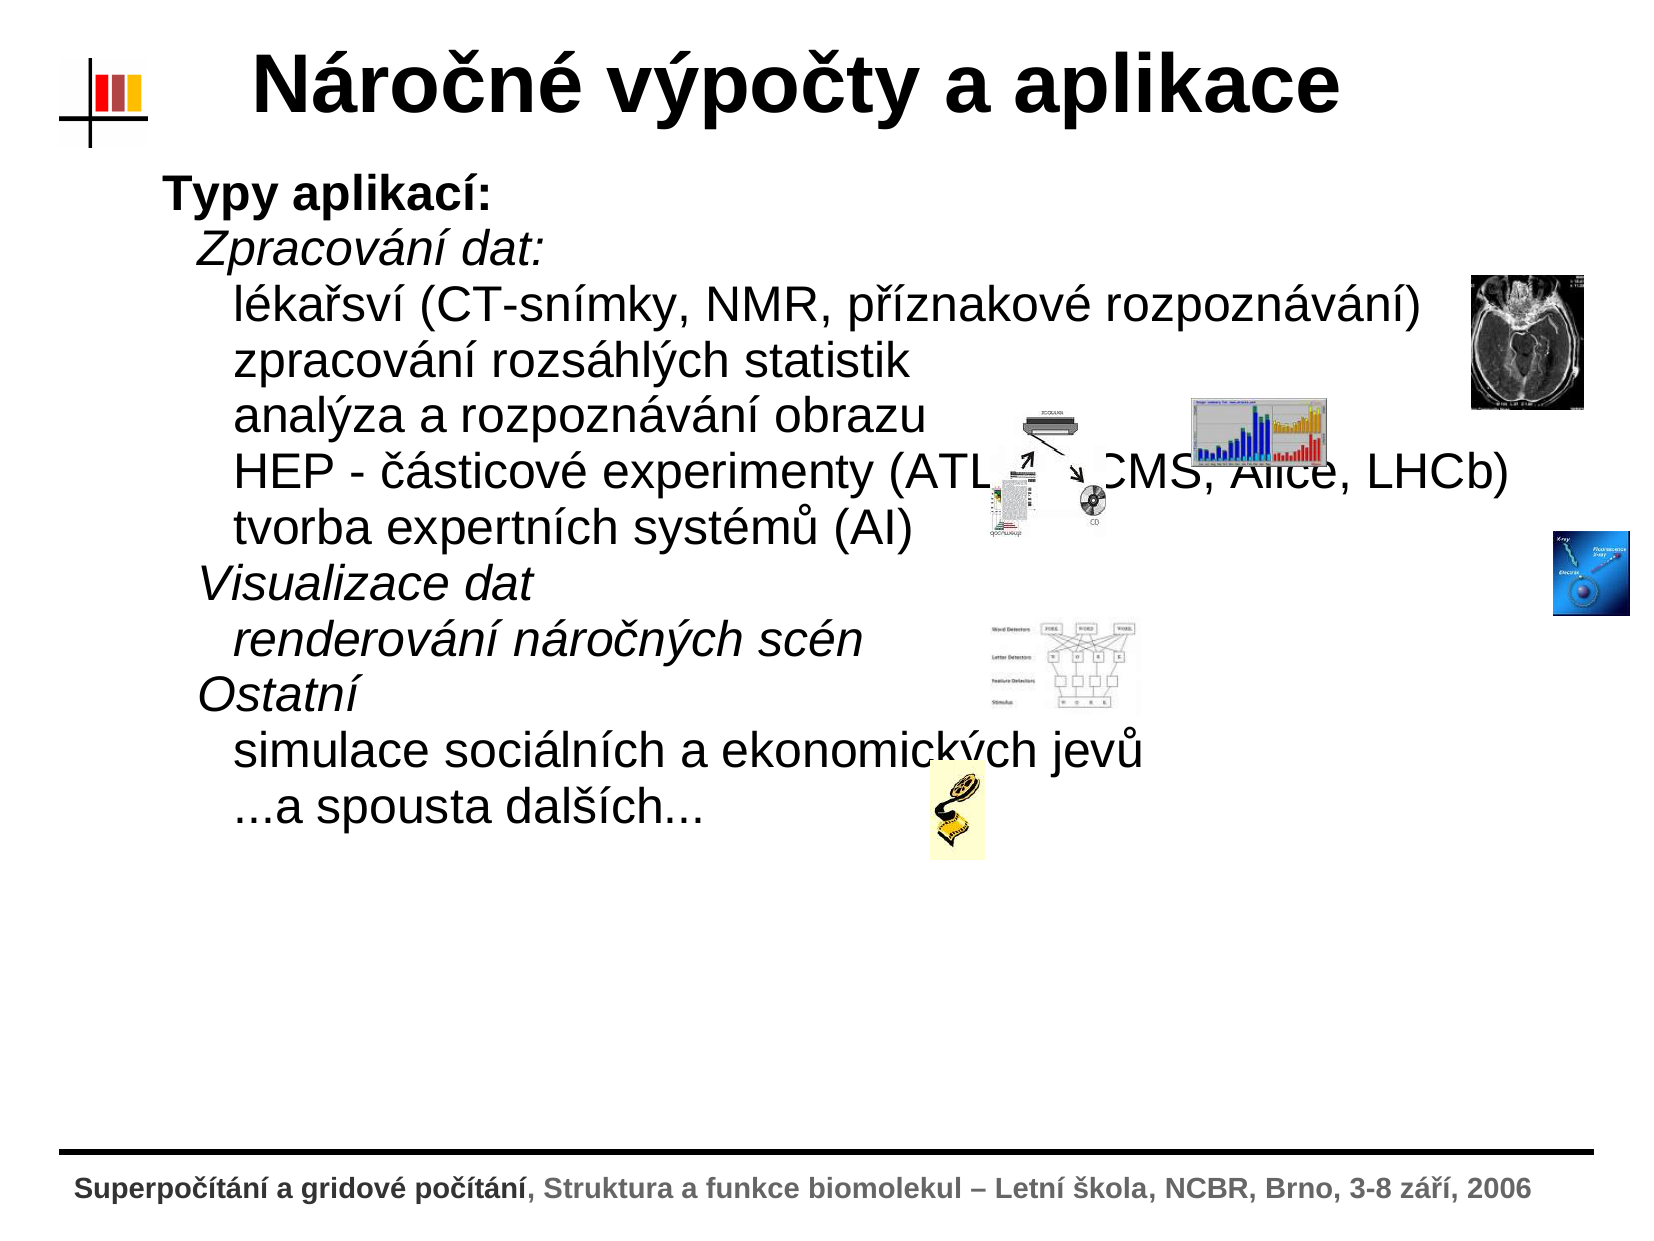

Náročné výpočty a aplikace
Typy aplikací:
Zpracování dat:
lékařsví (CT-snímky, NMR, příznakové rozpoznávání)
zpracování rozsáhlých statistik
analýza a rozpoznávání obrazu
HEP - částicové experimenty (ATLAS, CMS, Alice, LHCb)
tvorba expertních systémů (AI)
Visualizace dat
renderování náročných scén
Ostatní
simulace sociálních a ekonomických jevů
...a spousta dalších...
Superpočítání a gridové počítání, Struktura a funkce biomolekul – Letní škola, NCBR, Brno, 3-8 září, 2006